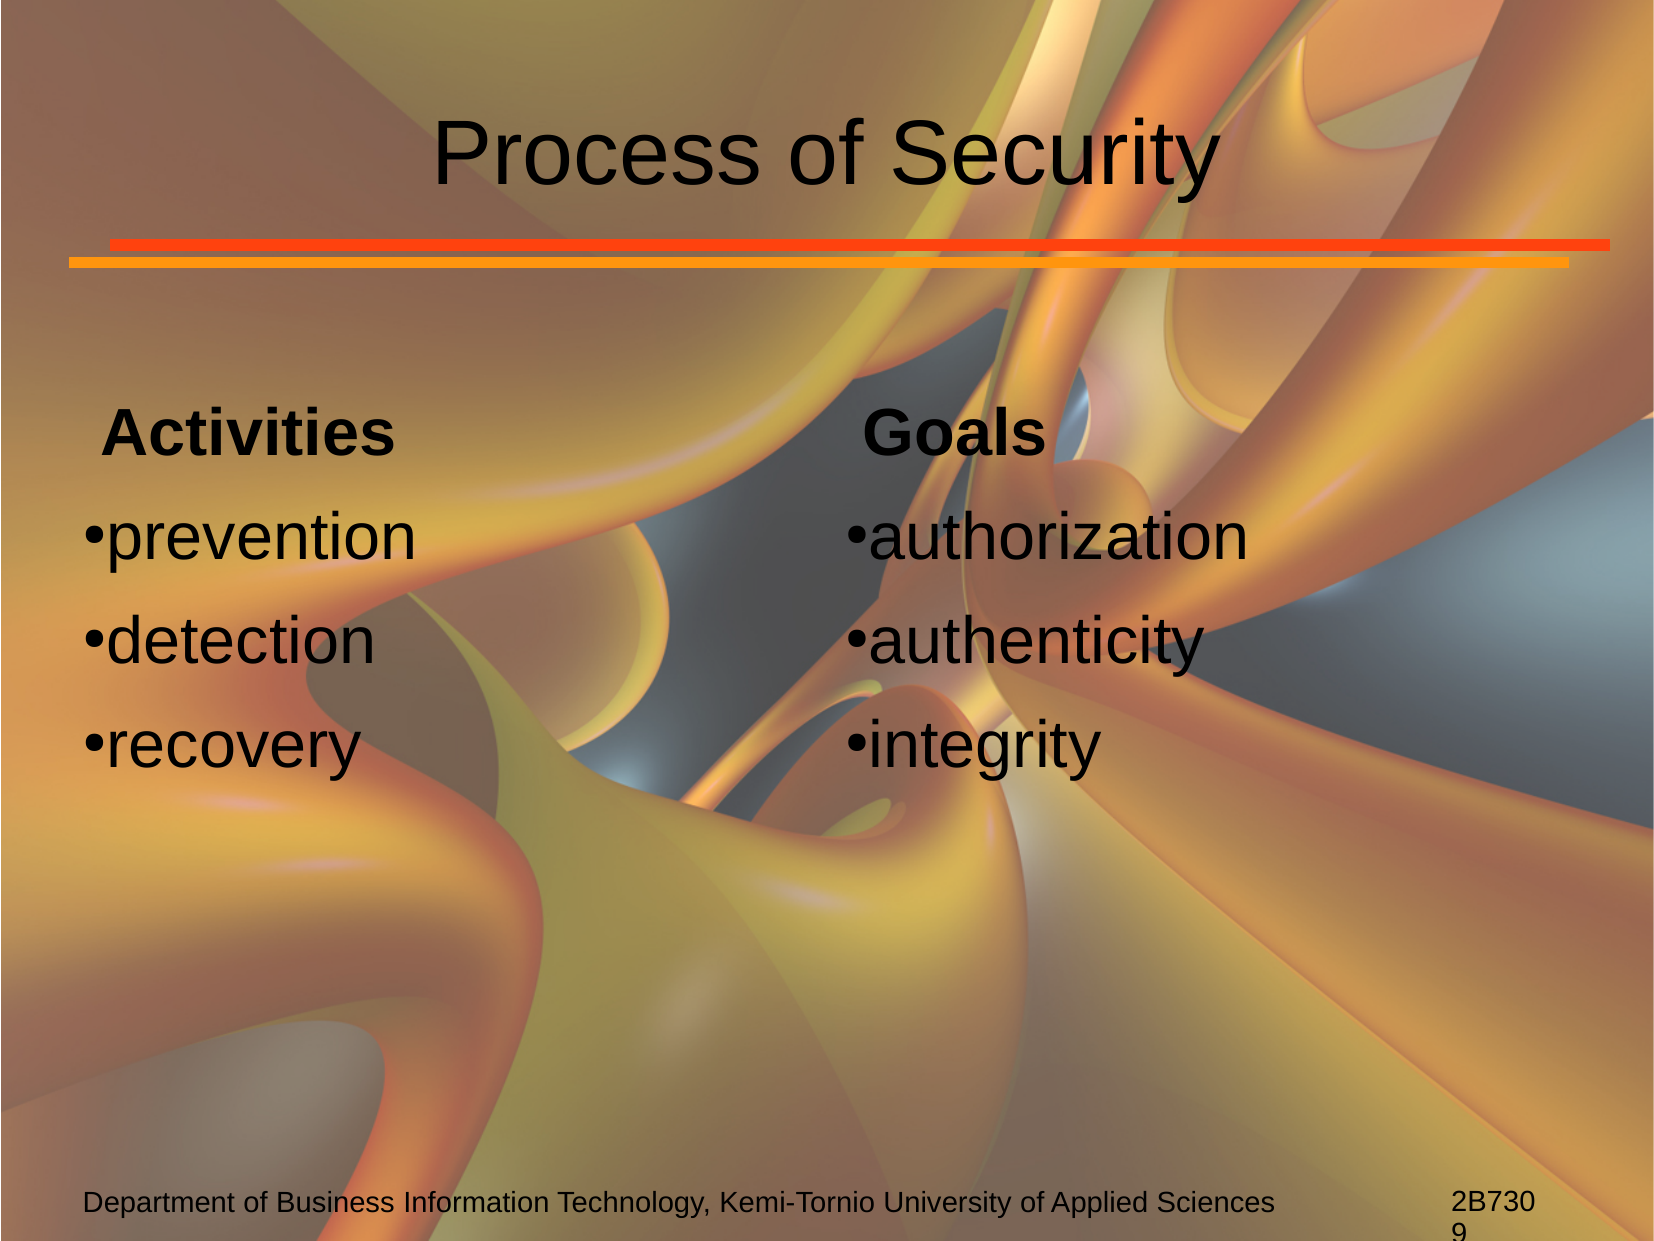

# Process of Security
Activities
prevention
detection
recovery
Goals
authorization
authenticity
integrity